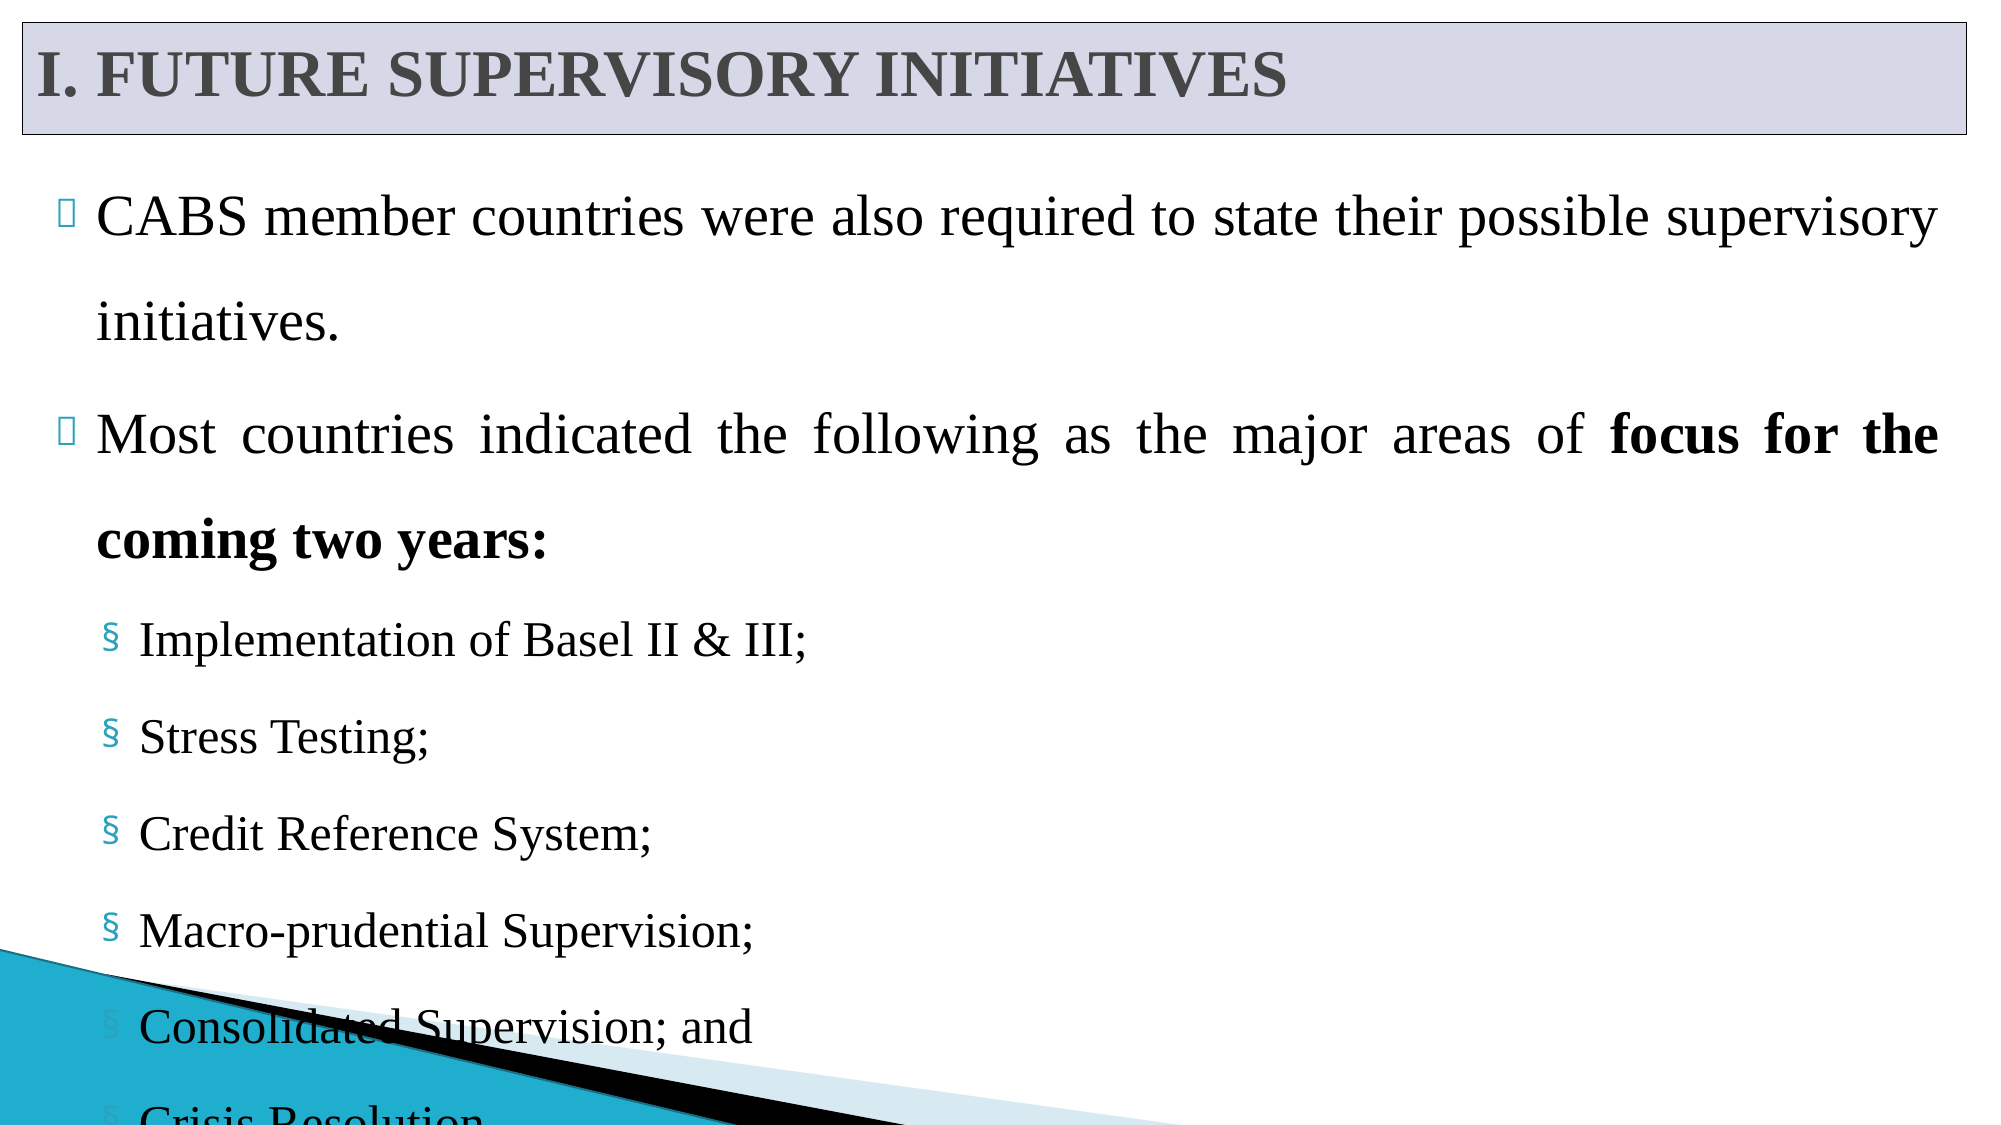

# I. FUTURE SUPERVISORY INITIATIVES
CABS member countries were also required to state their possible supervisory initiatives.
Most countries indicated the following as the major areas of focus for the coming two years:
Implementation of Basel II & III;
Stress Testing;
Credit Reference System;
Macro-prudential Supervision;
Consolidated Supervision; and
Crisis Resolution.